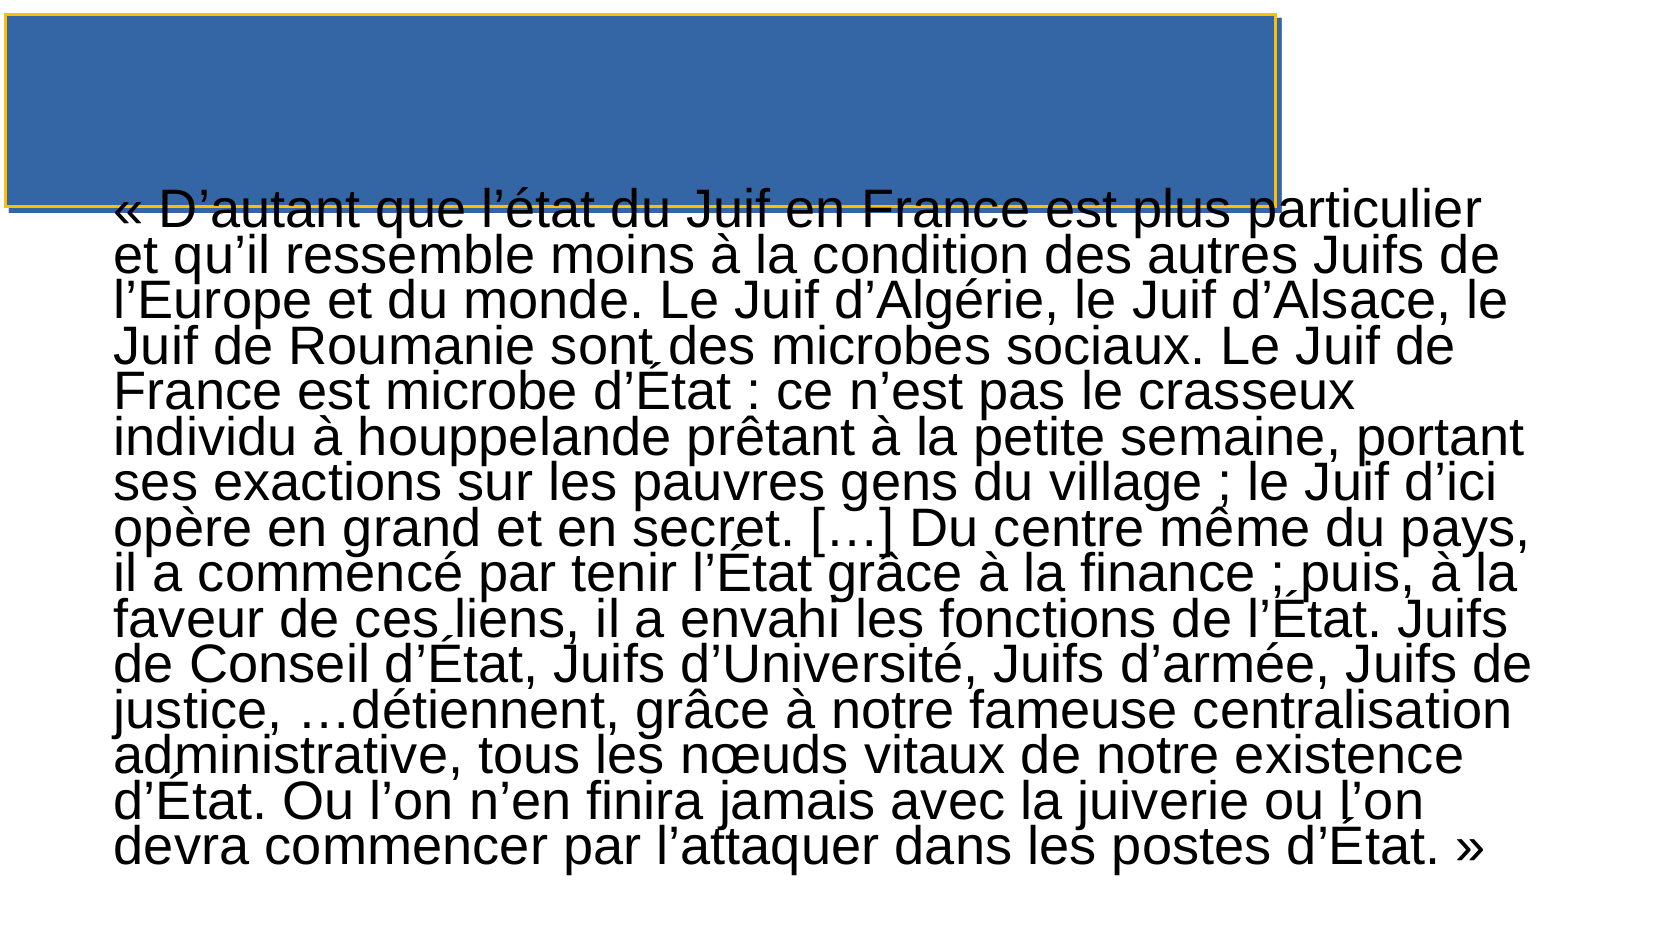

#
« D’autant que l’état du Juif en France est plus particulier et qu’il ressemble moins à la condition des autres Juifs de l’Europe et du monde. Le Juif d’Algérie, le Juif d’Alsace, le Juif de Roumanie sont des microbes sociaux. Le Juif de France est microbe d’État : ce n’est pas le crasseux individu à houppelande prêtant à la petite semaine, portant ses exactions sur les pauvres gens du village ; le Juif d’ici opère en grand et en secret. […] Du centre même du pays, il a commencé par tenir l’État grâce à la finance ; puis, à la faveur de ces liens, il a envahi les fonctions de l’État. Juifs de Conseil d’État, Juifs d’Université, Juifs d’armée, Juifs de justice, …détiennent, grâce à notre fameuse centralisation administrative, tous les nœuds vitaux de notre existence d’État. Ou l’on n’en finira jamais avec la juiverie ou l’on devra commencer par l’attaquer dans les postes d’État. »